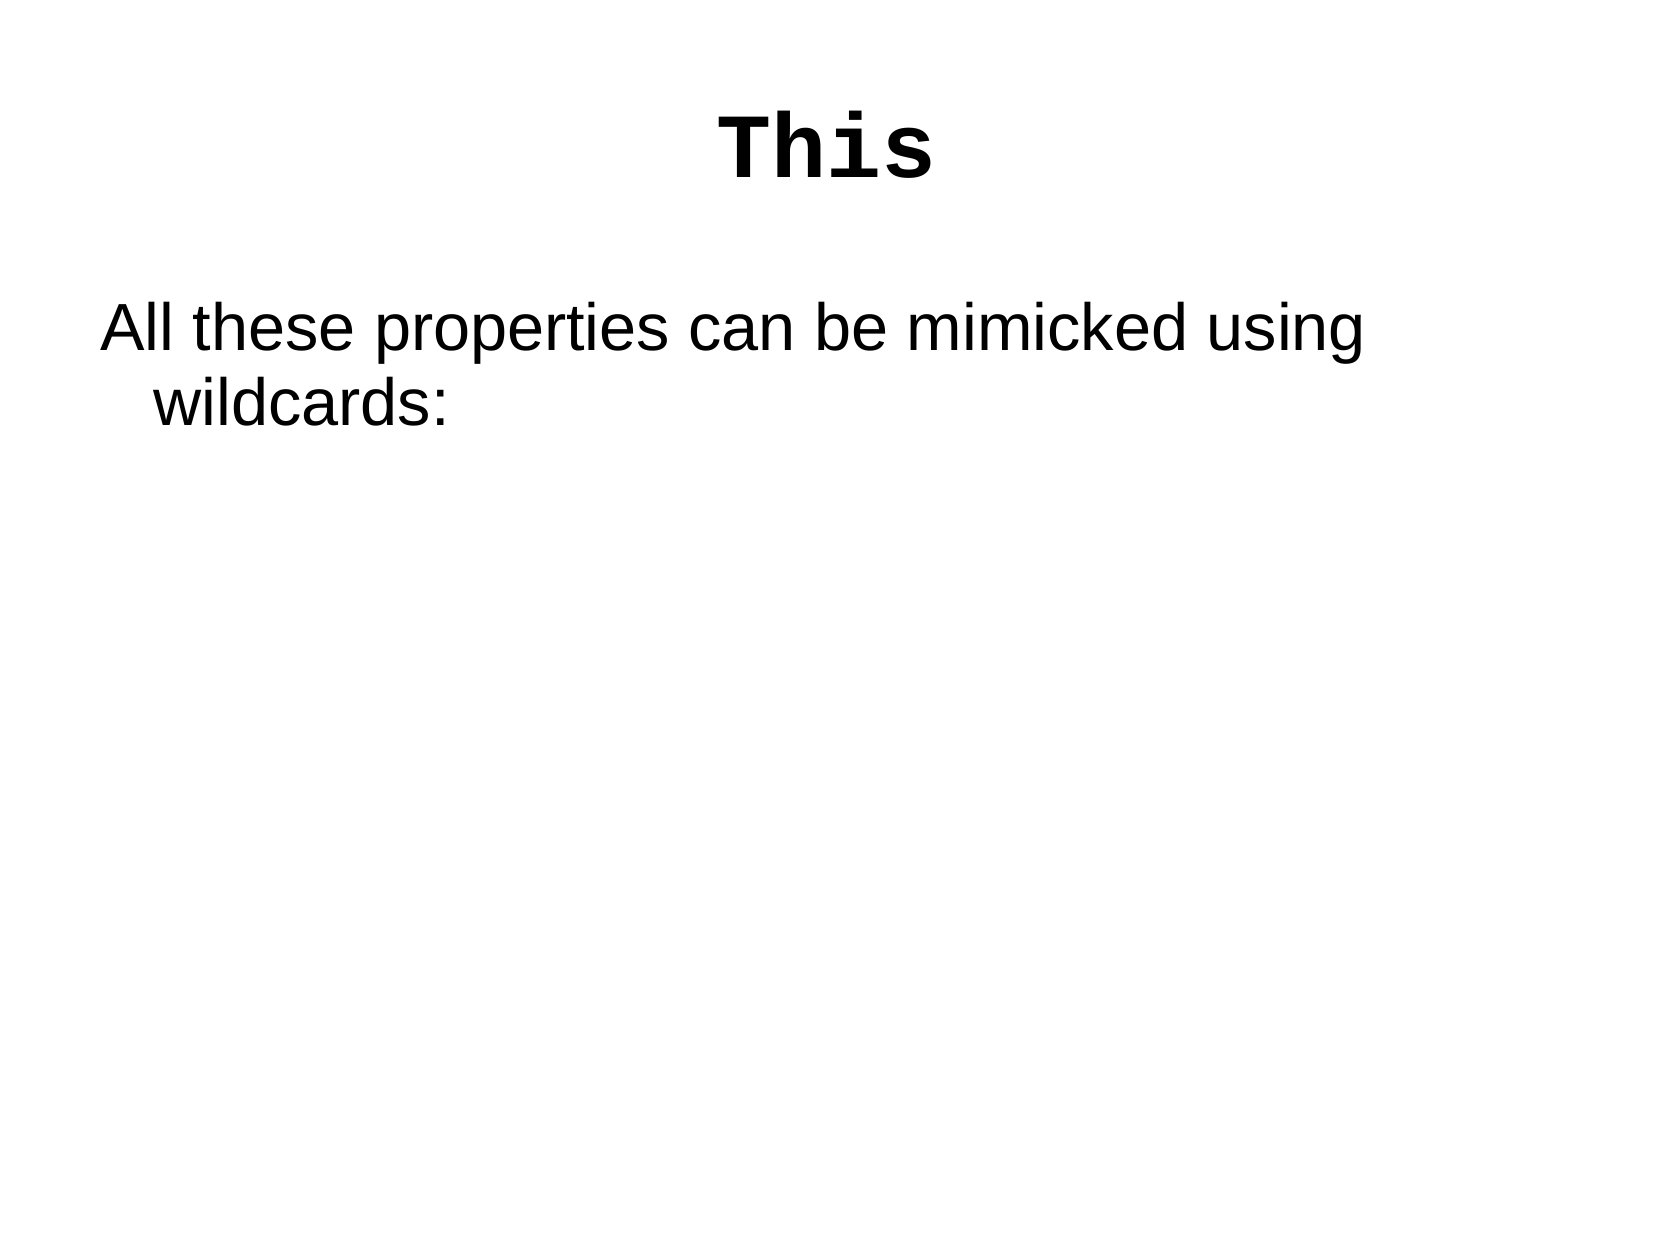

# This
All these properties can be mimicked using wildcards: